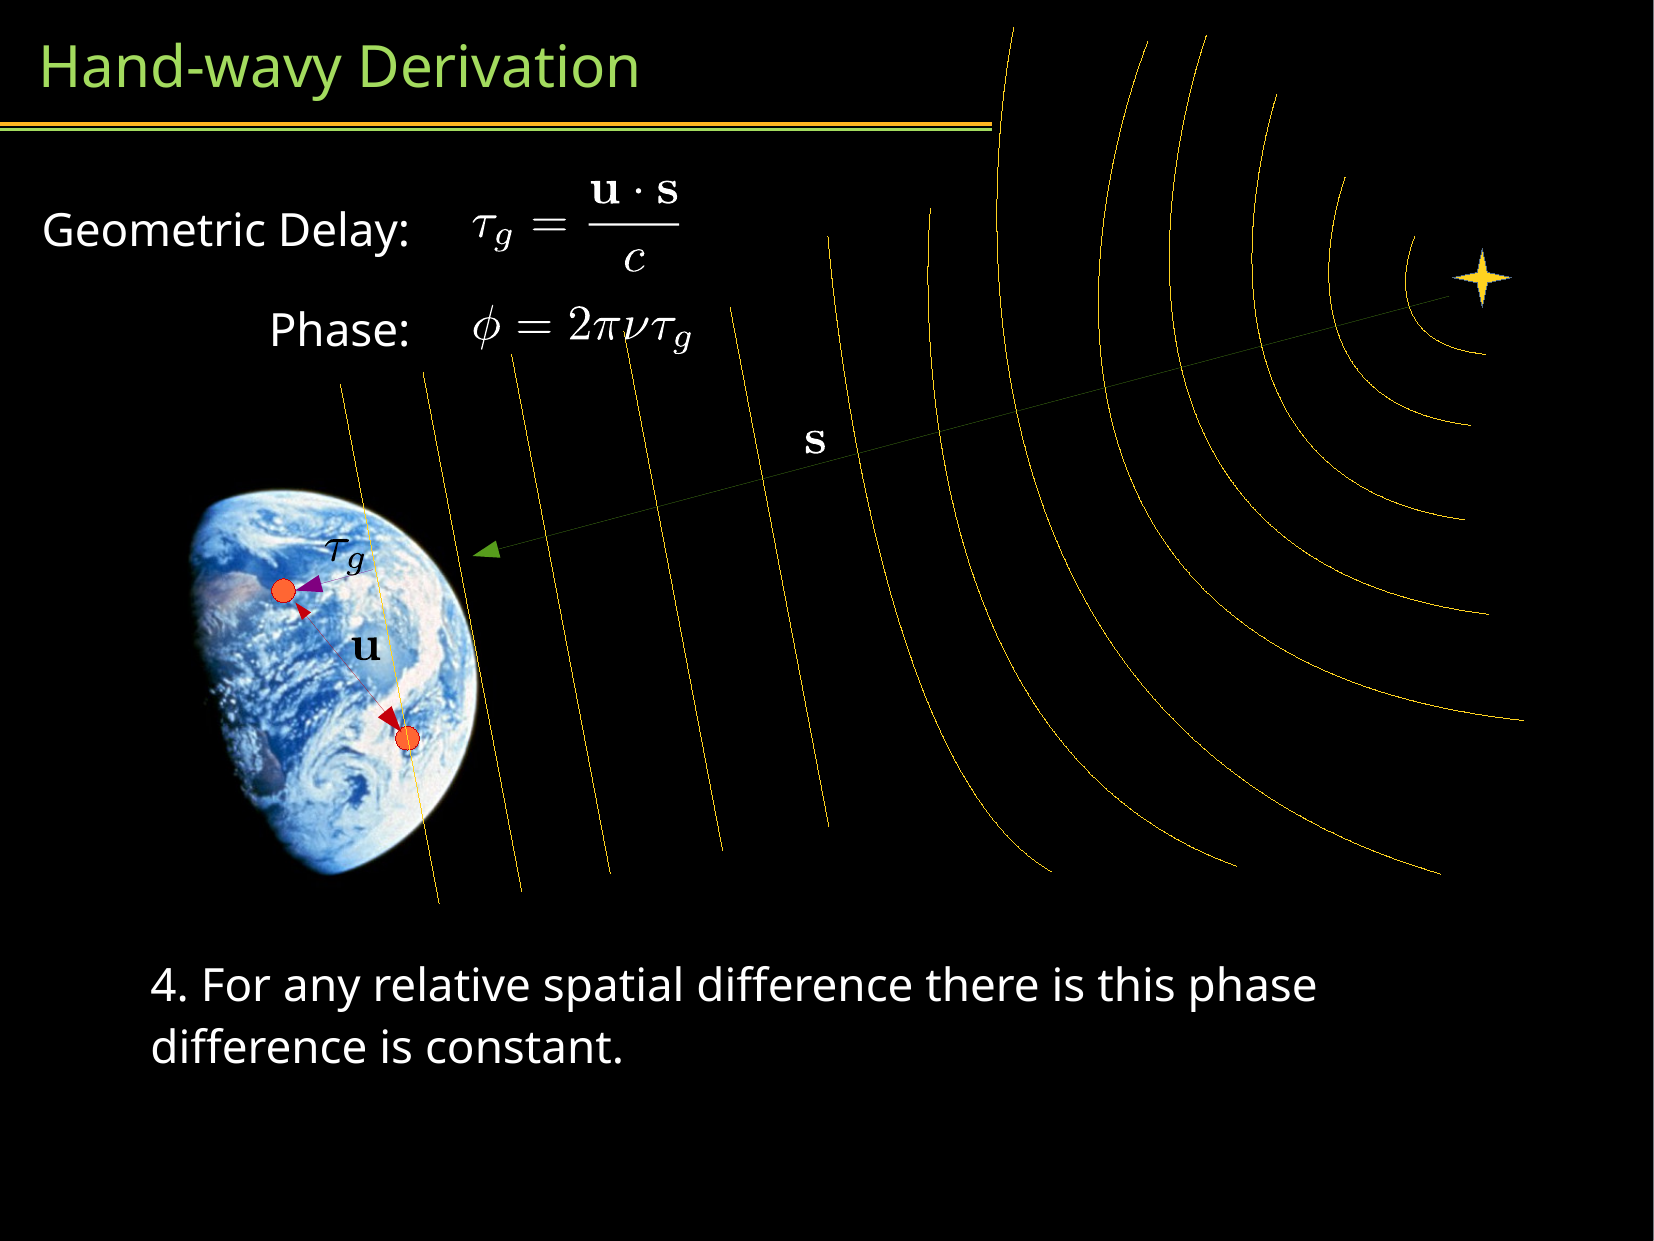

Hand-wavy Derivation
Geometric Delay:
Phase:
4. For any relative spatial difference there is this phase difference is constant.
NASSP 2016
13